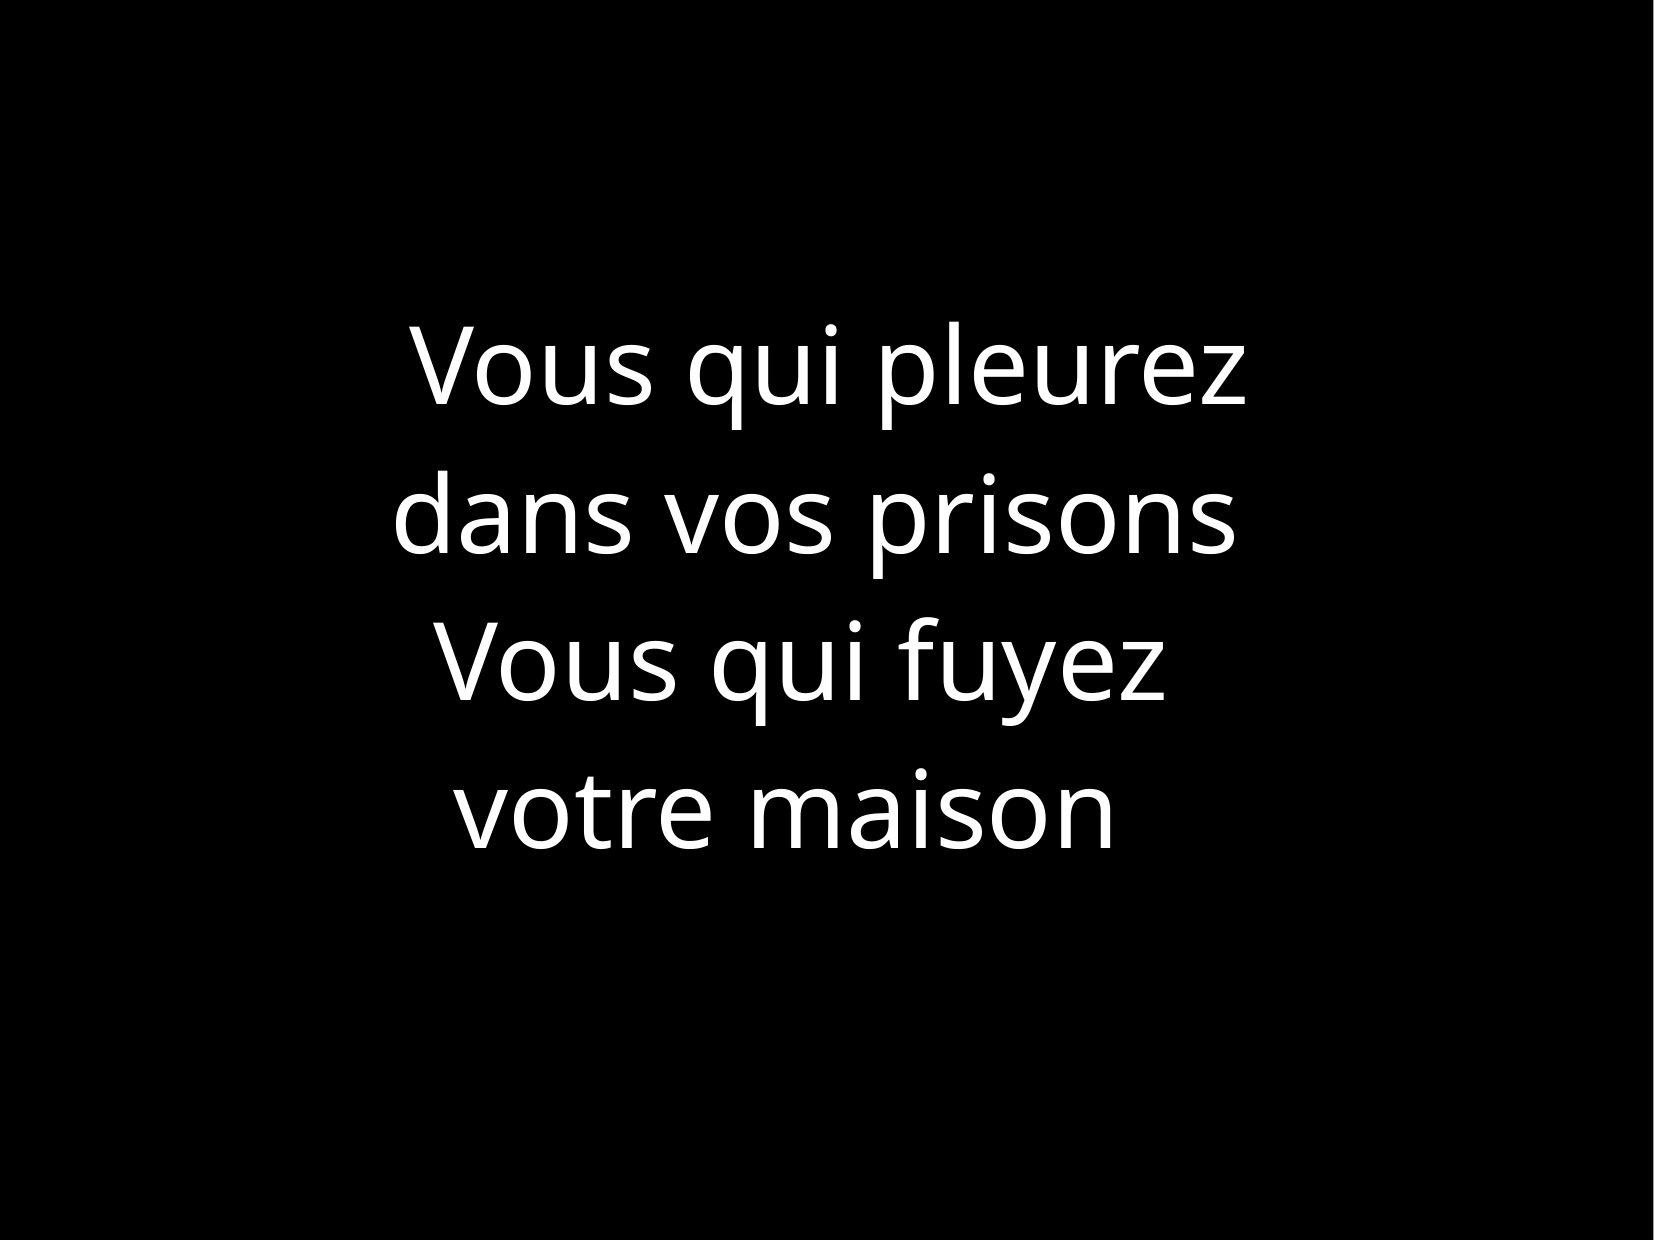

# Vous qui pleurez
dans vos prisons
Vous qui fuyez
votre maison